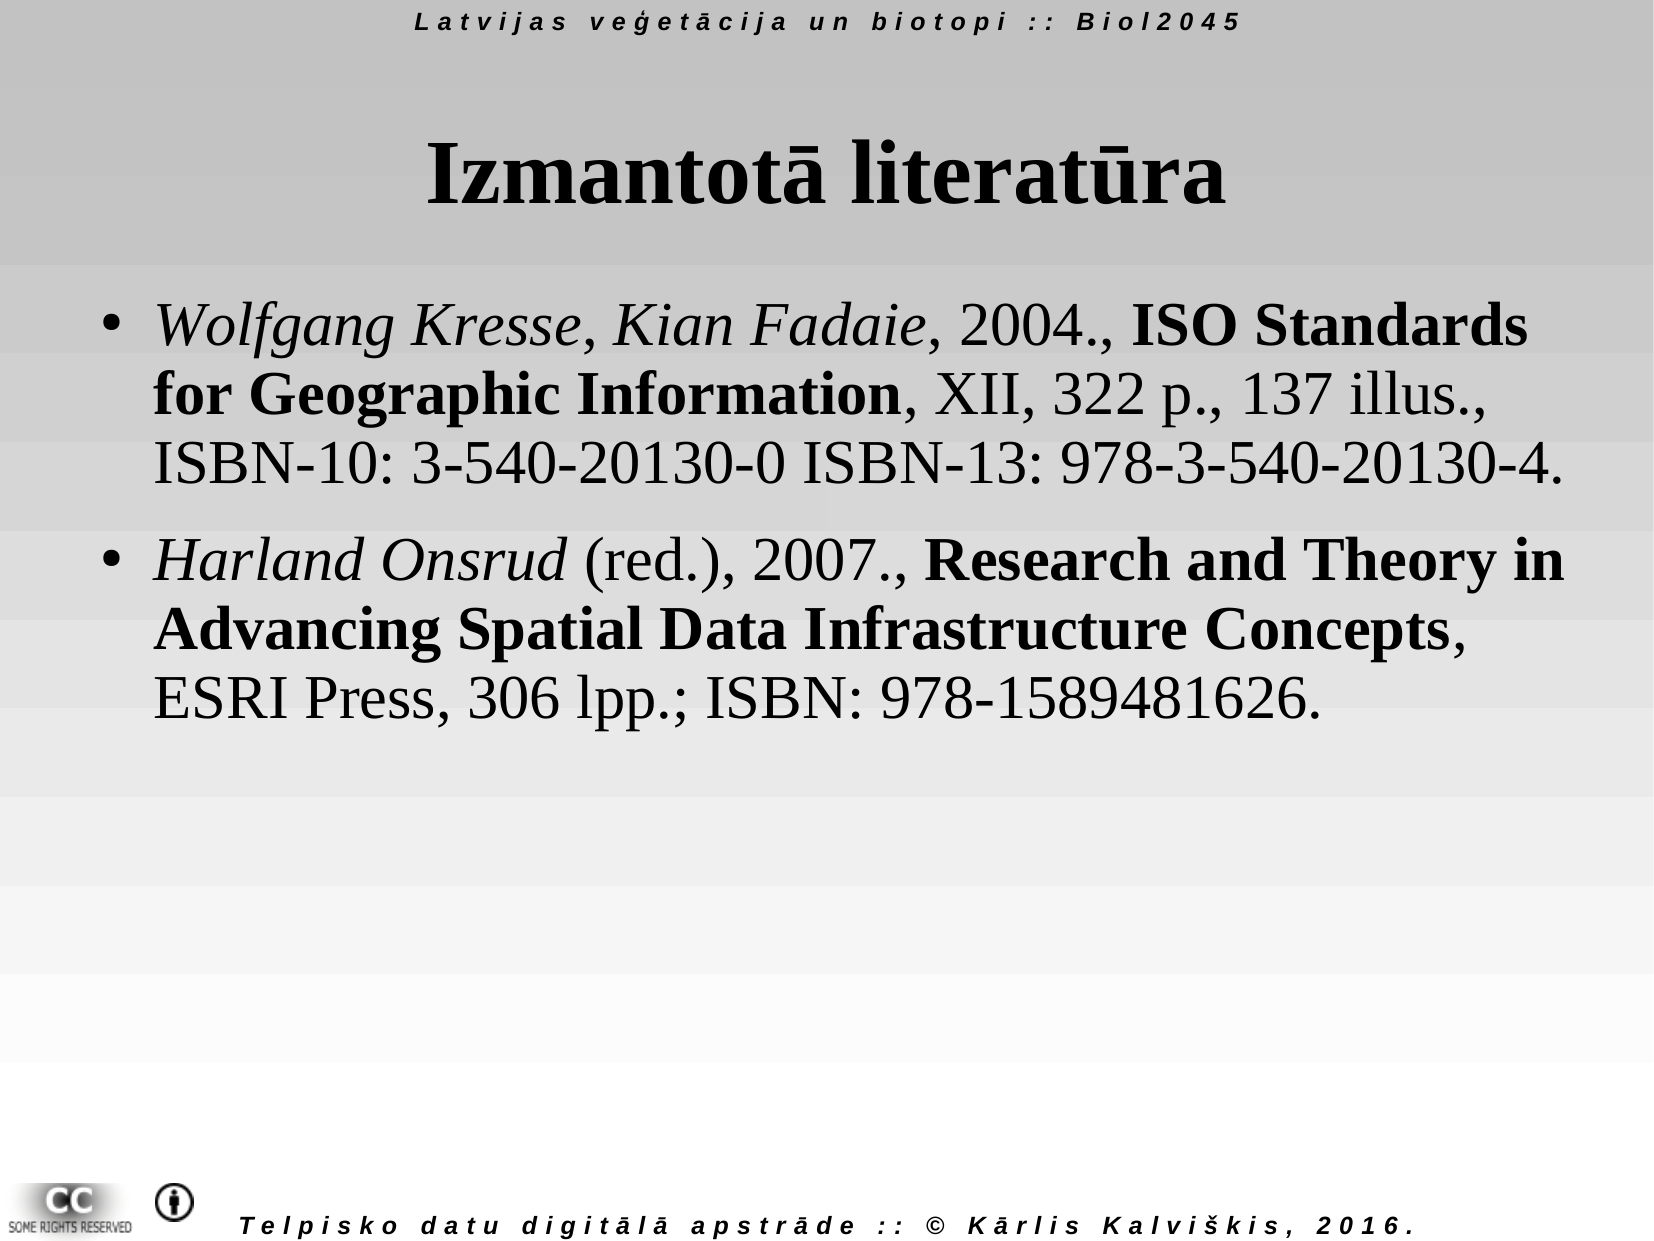

# Izmantotā literatūra
Wolfgang Kresse, Kian Fadaie, 2004., ISO Standards for Geographic Information, XII, 322 p., 137 illus., ISBN-10: 3-540-20130-0 ISBN-13: 978-3-540-20130-4.
Harland Onsrud (red.), 2007., Research and Theory in Advancing Spatial Data Infrastructure Concepts, ESRI Press, 306 lpp.; ISBN: 978-1589481626.